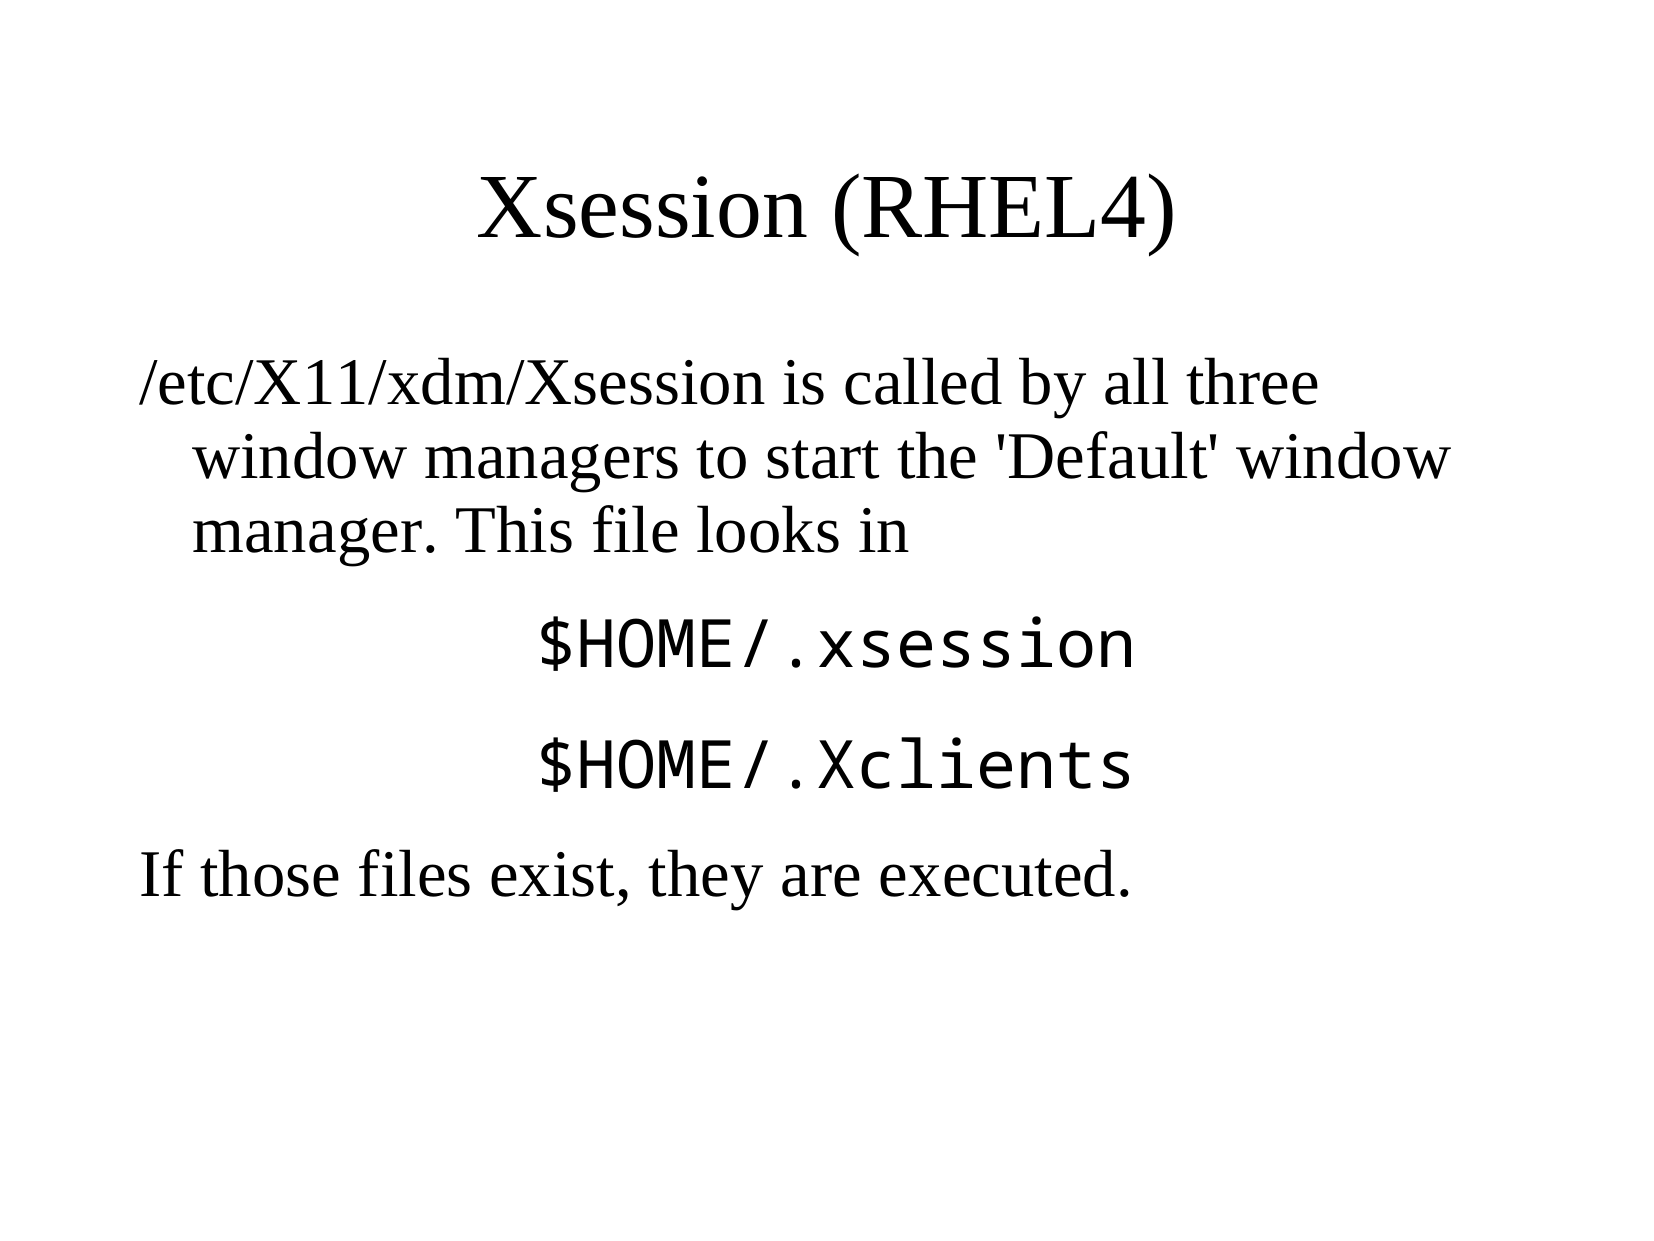

# Xsession (RHEL4)
/etc/X11/xdm/Xsession is called by all three window managers to start the 'Default' window manager. This file looks in
$HOME/.xsession
$HOME/.Xclients
If those files exist, they are executed.